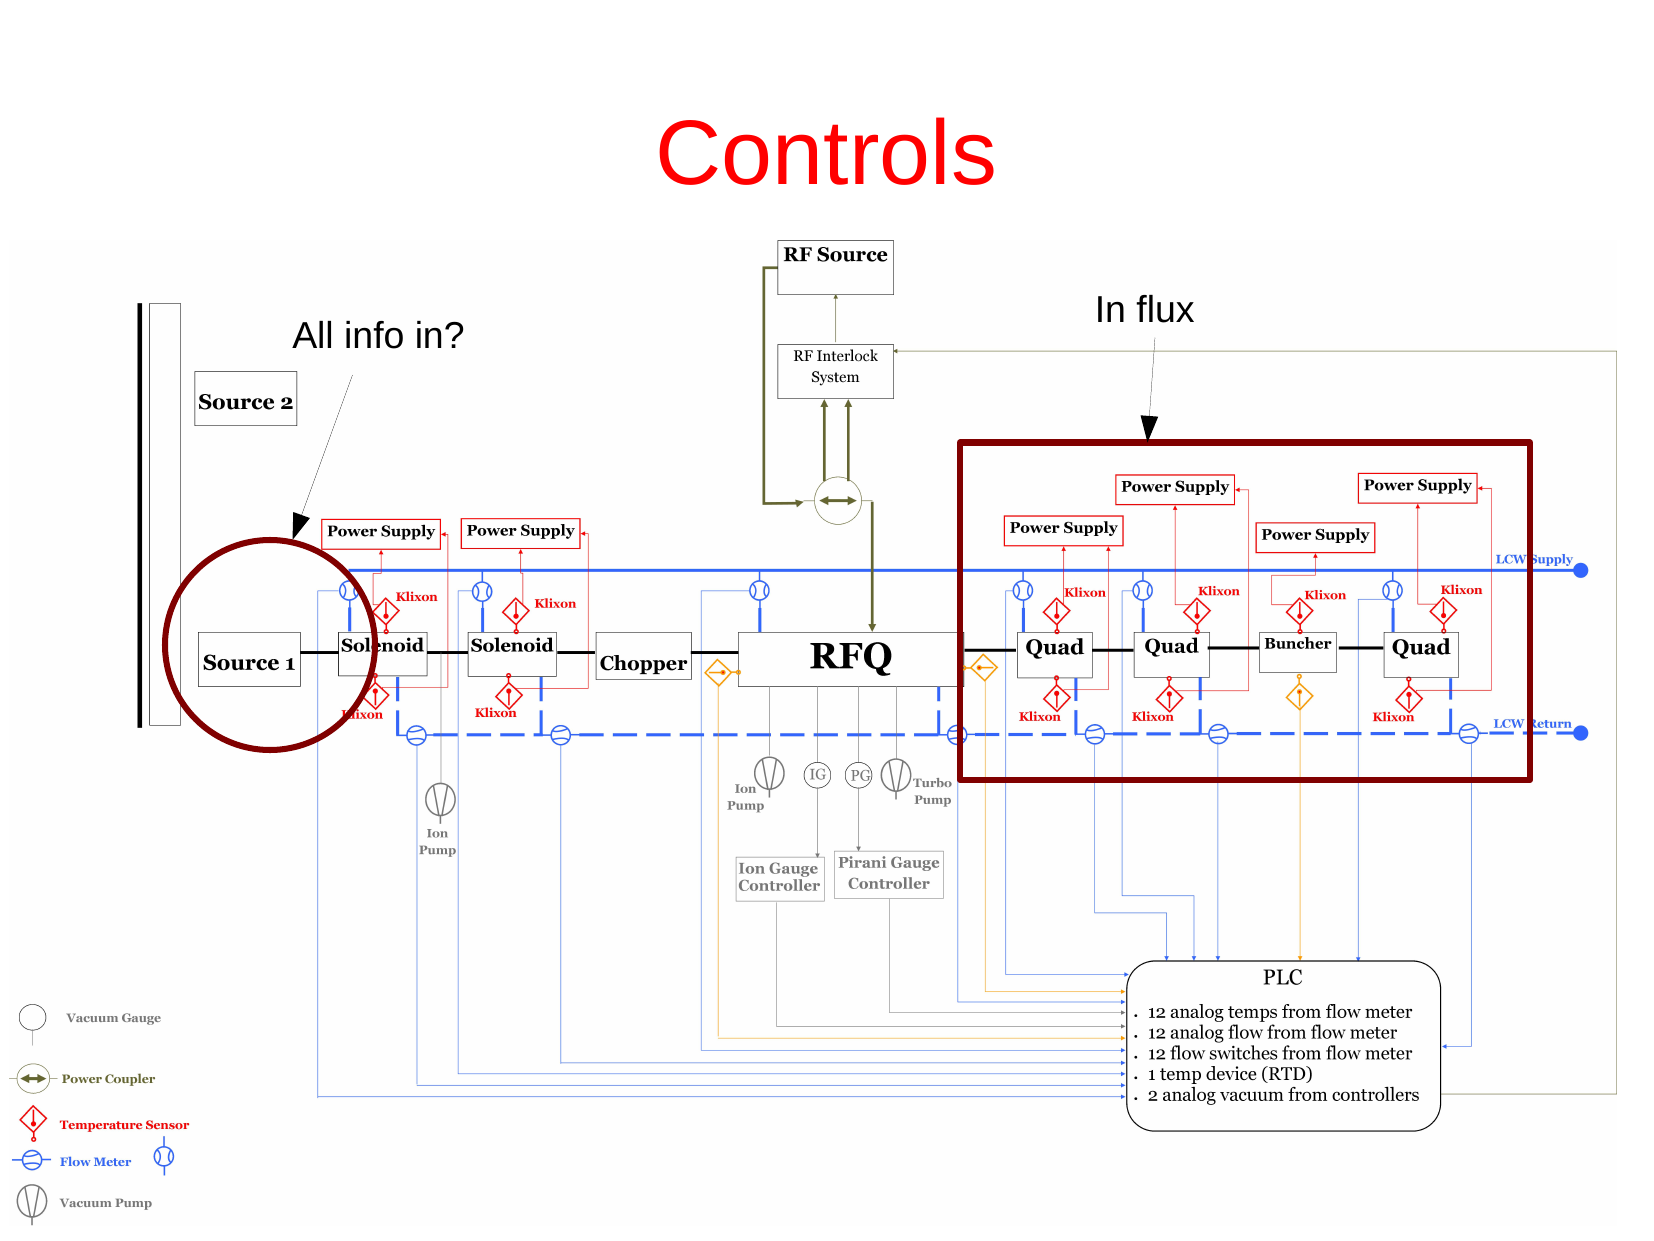

# Controls
In flux
All info in?